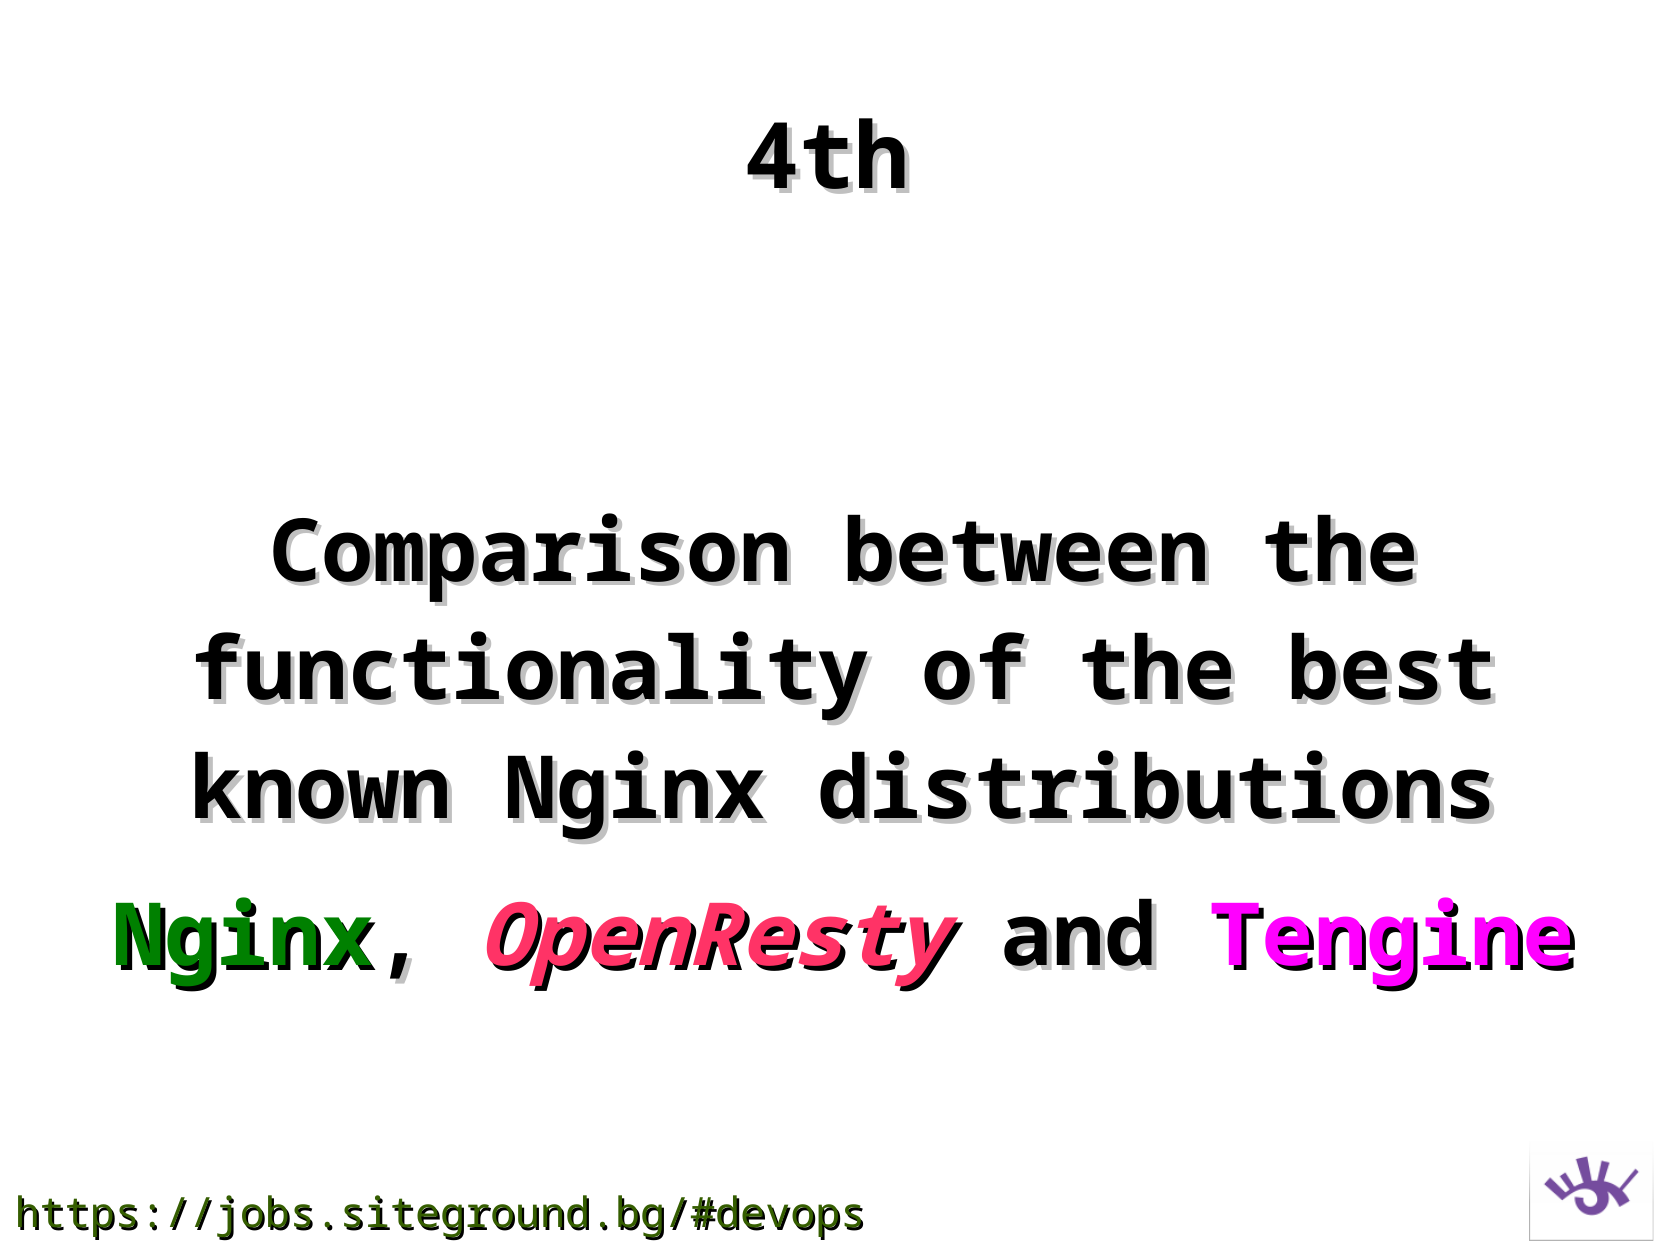

# 4th
Comparison between the functionality of the best known Nginx distributions
Nginx, OpenResty and Tengine
https://jobs.siteground.bg/#devops